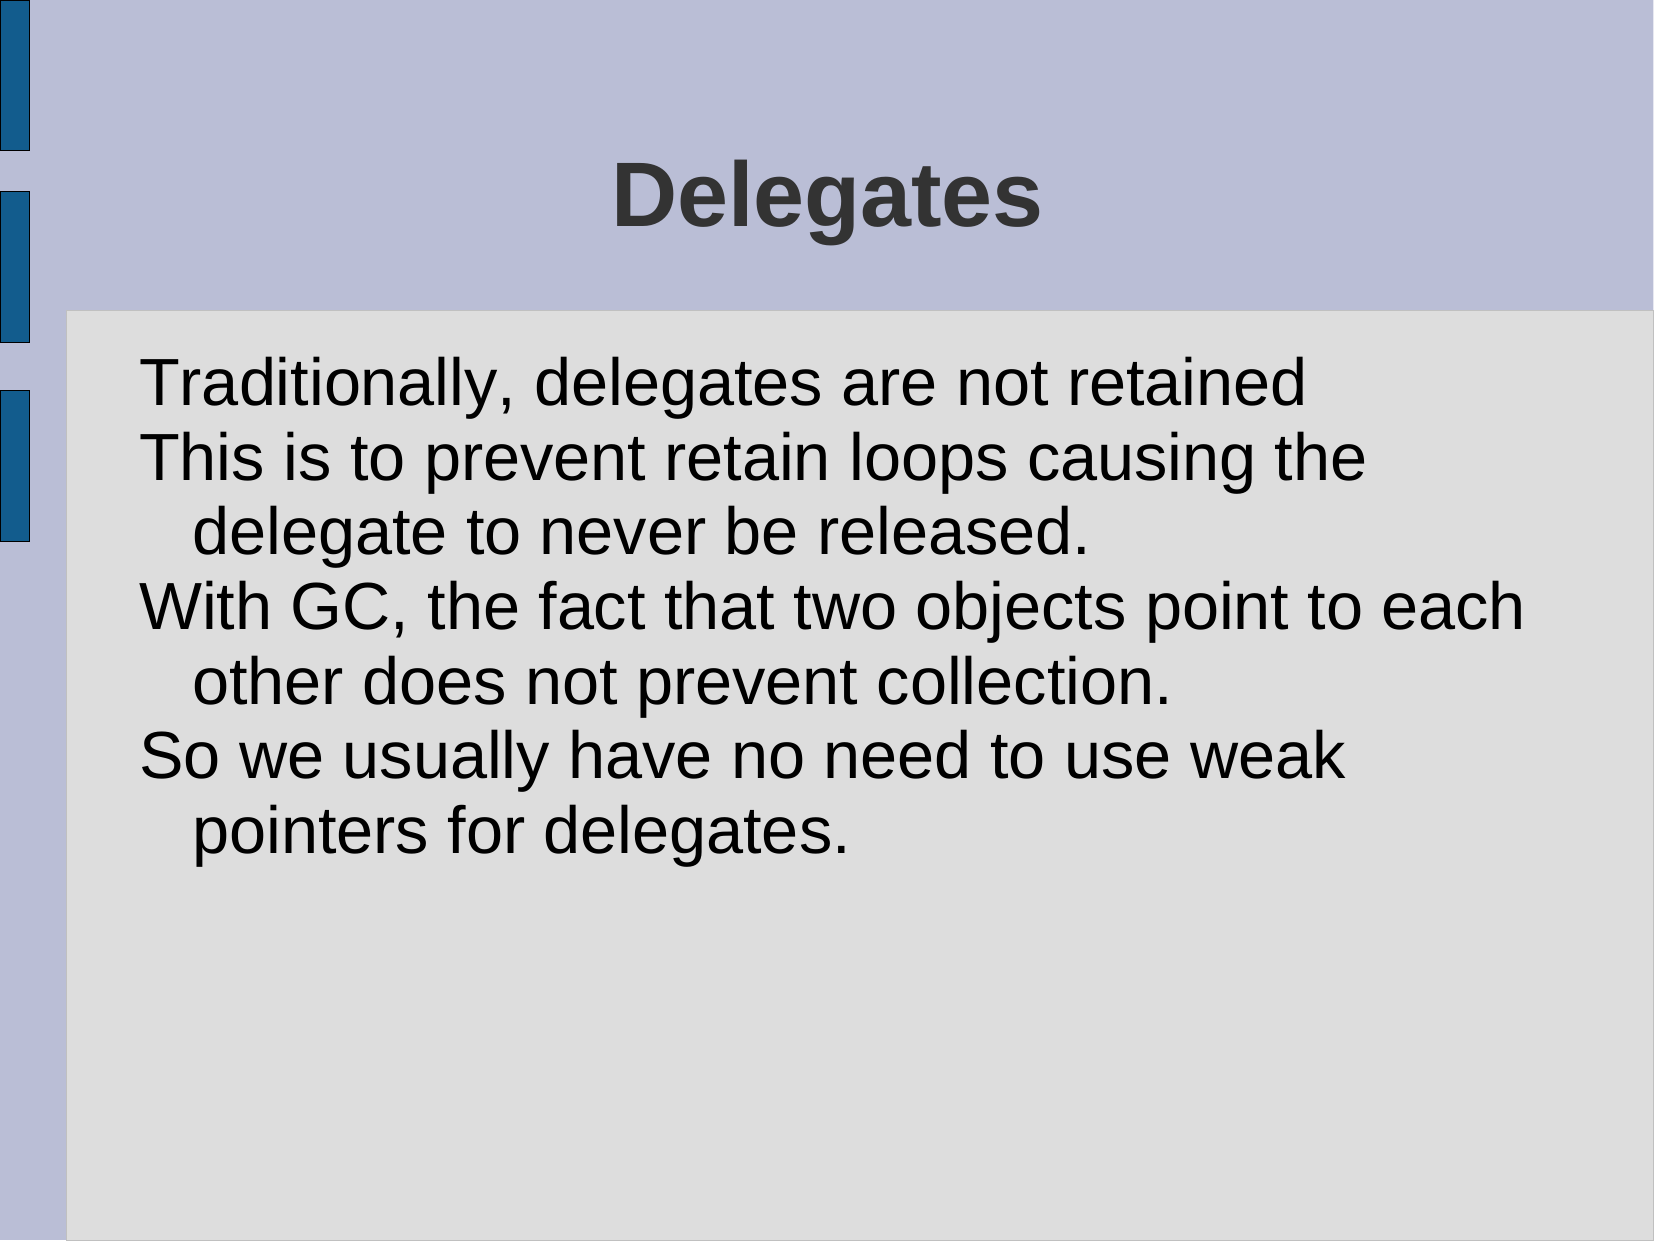

# Delegates
Traditionally, delegates are not retained
This is to prevent retain loops causing the delegate to never be released.
With GC, the fact that two objects point to each other does not prevent collection.
So we usually have no need to use weak pointers for delegates.